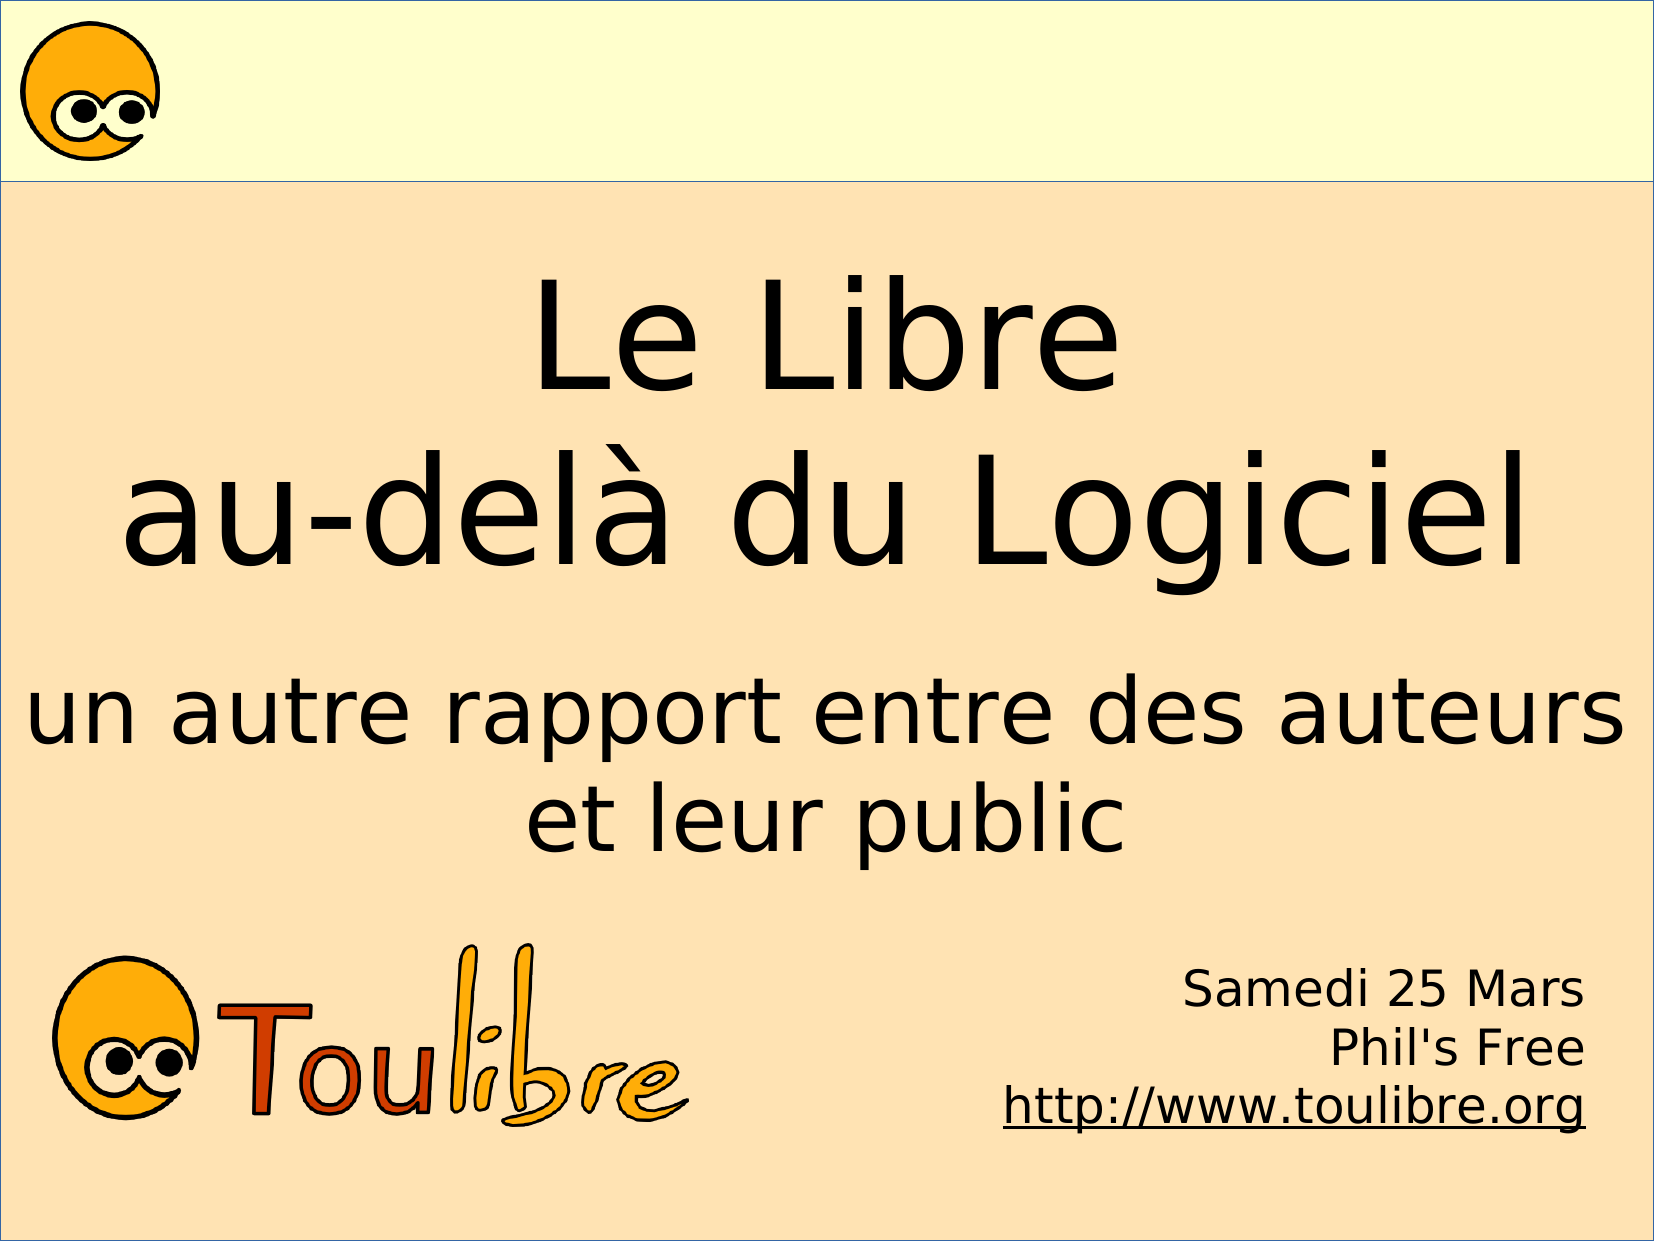

Le Libre
au-delà du Logiciel
un autre rapport entre des auteurs
et leur public
Samedi 25 Mars
Phil's Free
http://www.toulibre.org